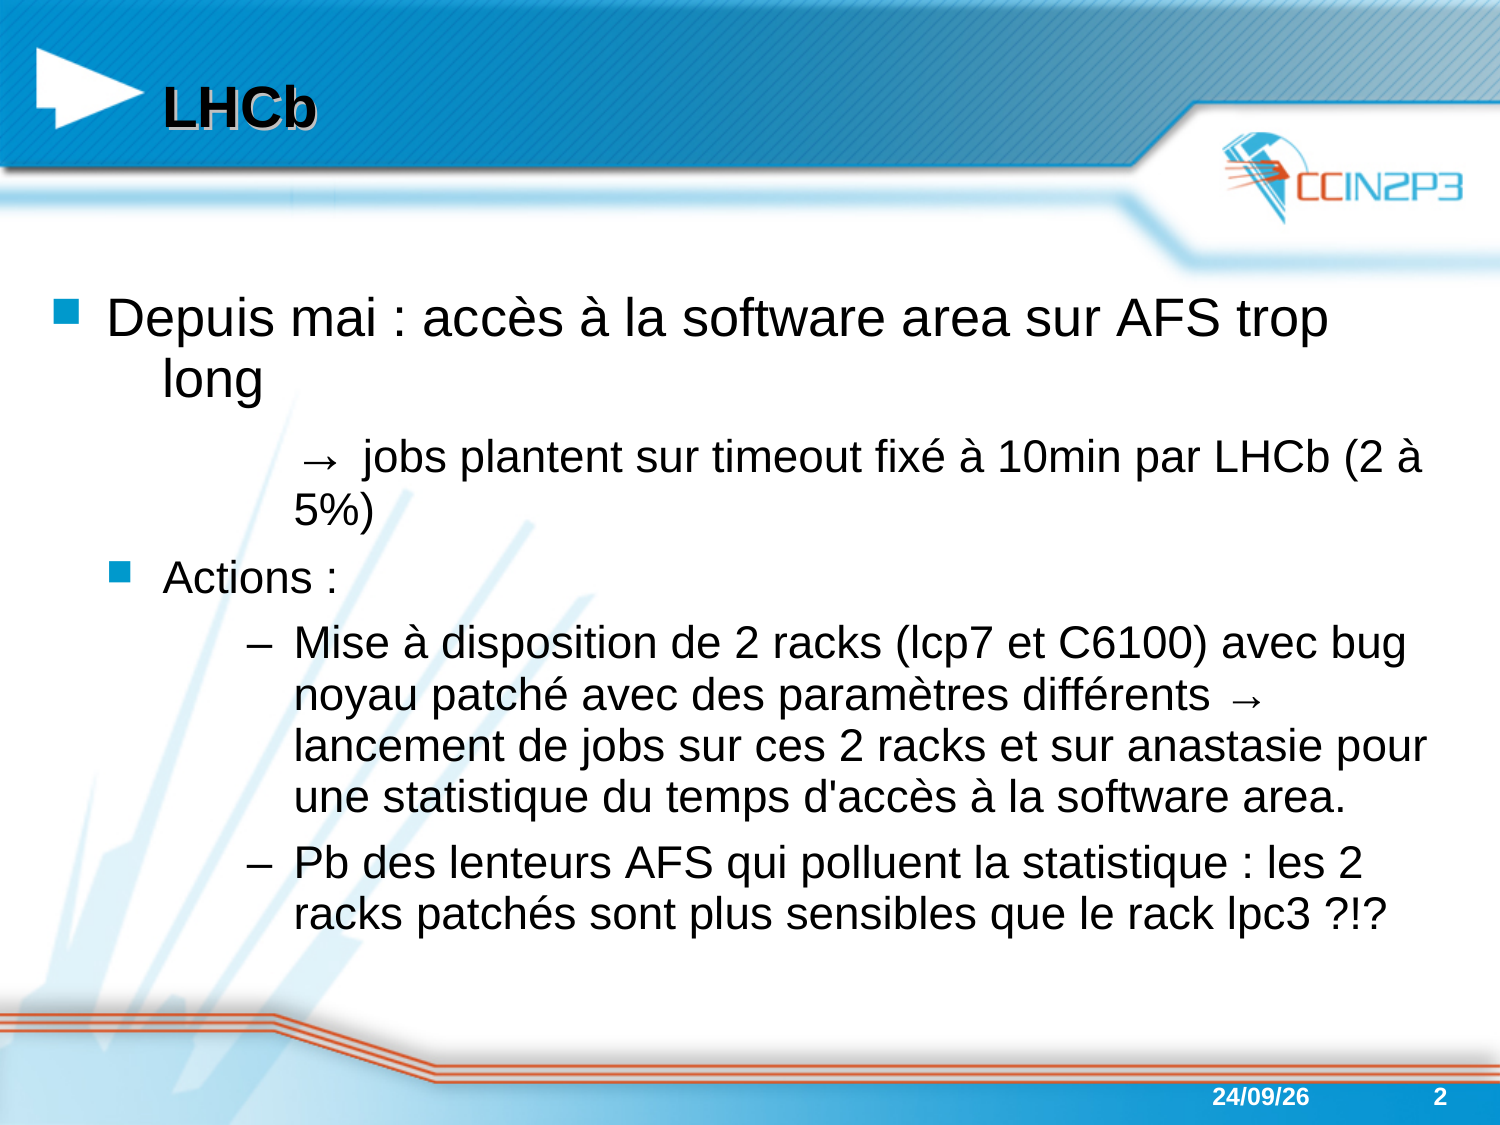

# LHCb
Depuis mai : accès à la software area sur AFS trop long
→ jobs plantent sur timeout fixé à 10min par LHCb (2 à 5%)
Actions :
Mise à disposition de 2 racks (lcp7 et C6100) avec bug noyau patché avec des paramètres différents → lancement de jobs sur ces 2 racks et sur anastasie pour une statistique du temps d'accès à la software area.
Pb des lenteurs AFS qui polluent la statistique : les 2 racks patchés sont plus sensibles que le rack lpc3 ?!?
2